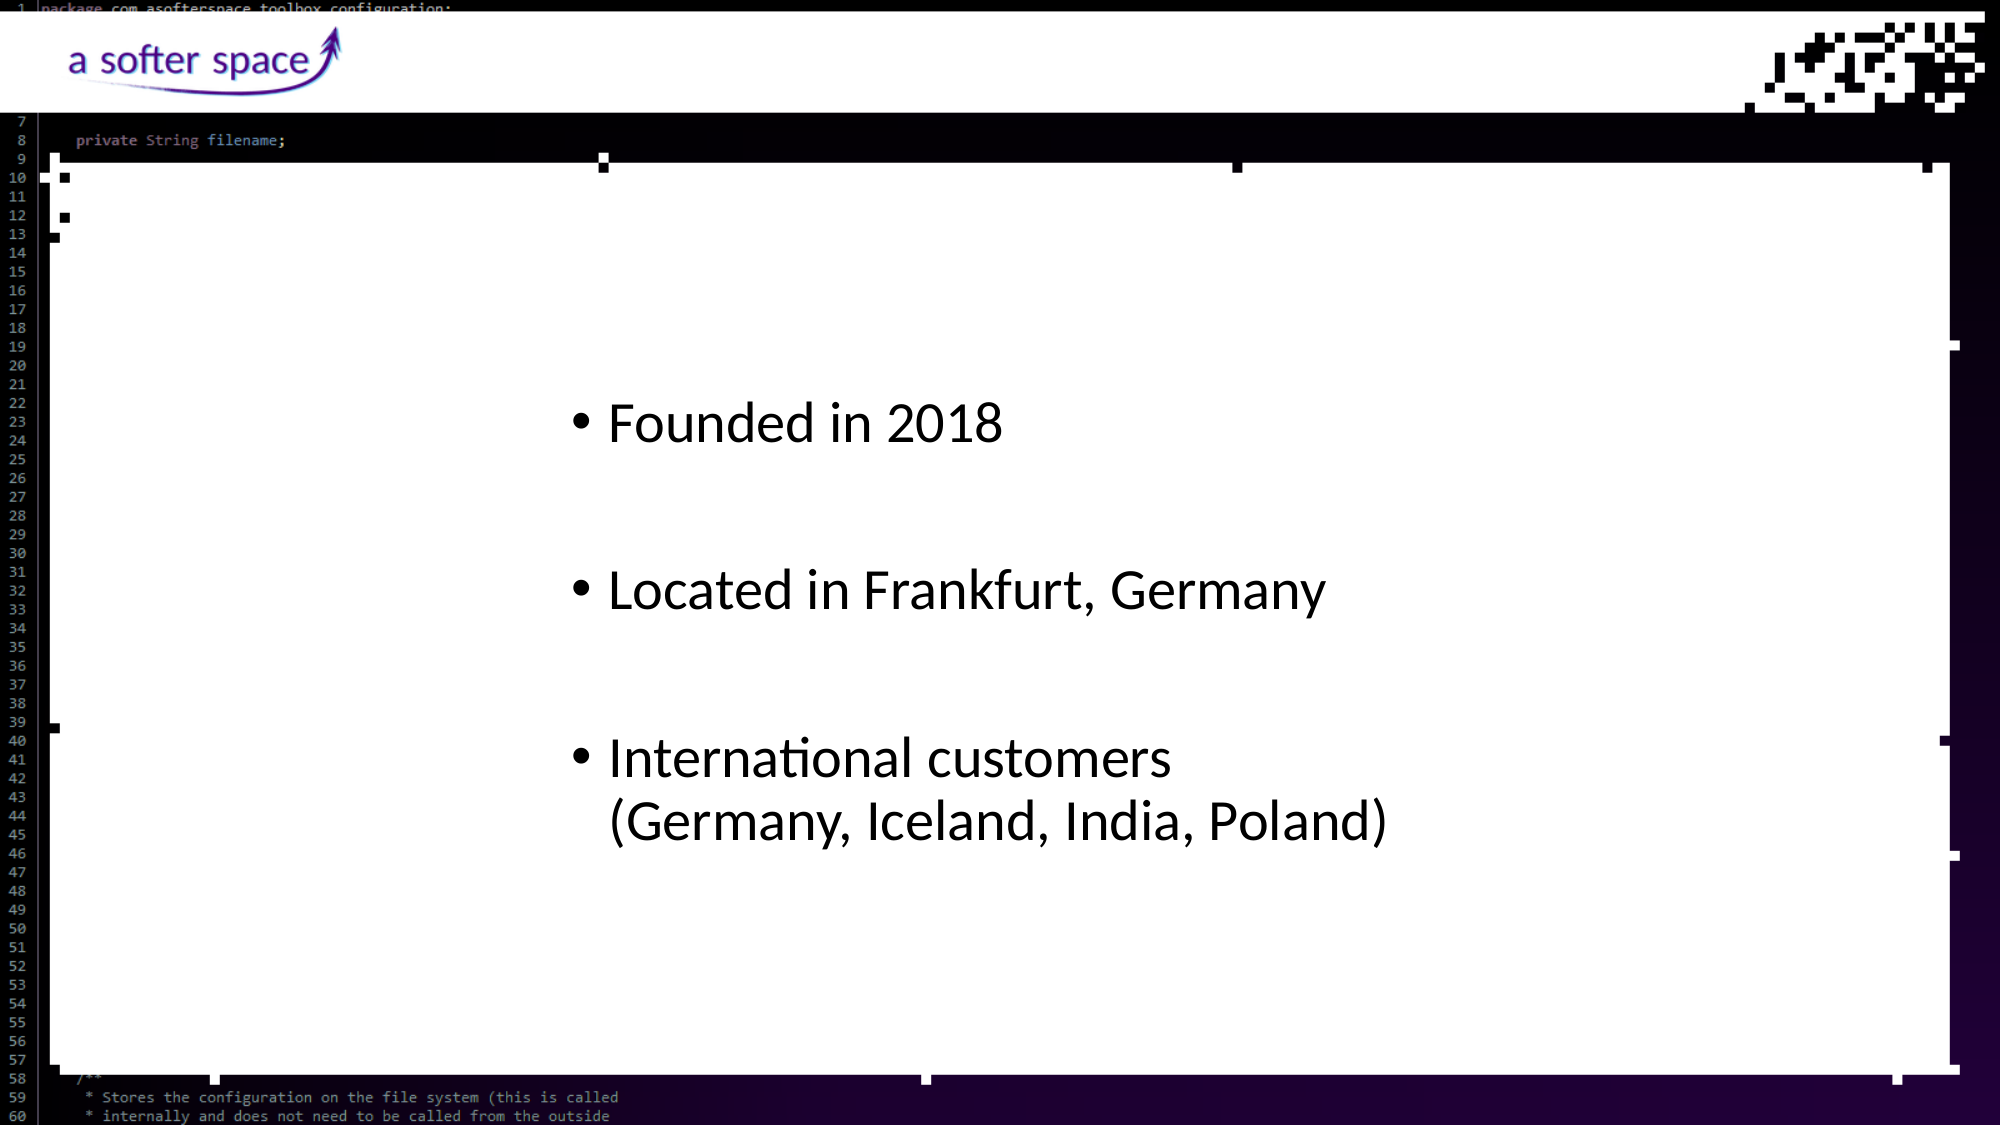

# Founded in 2018
Located in Frankfurt, Germany
International customers
(Germany, Iceland, India, Poland)